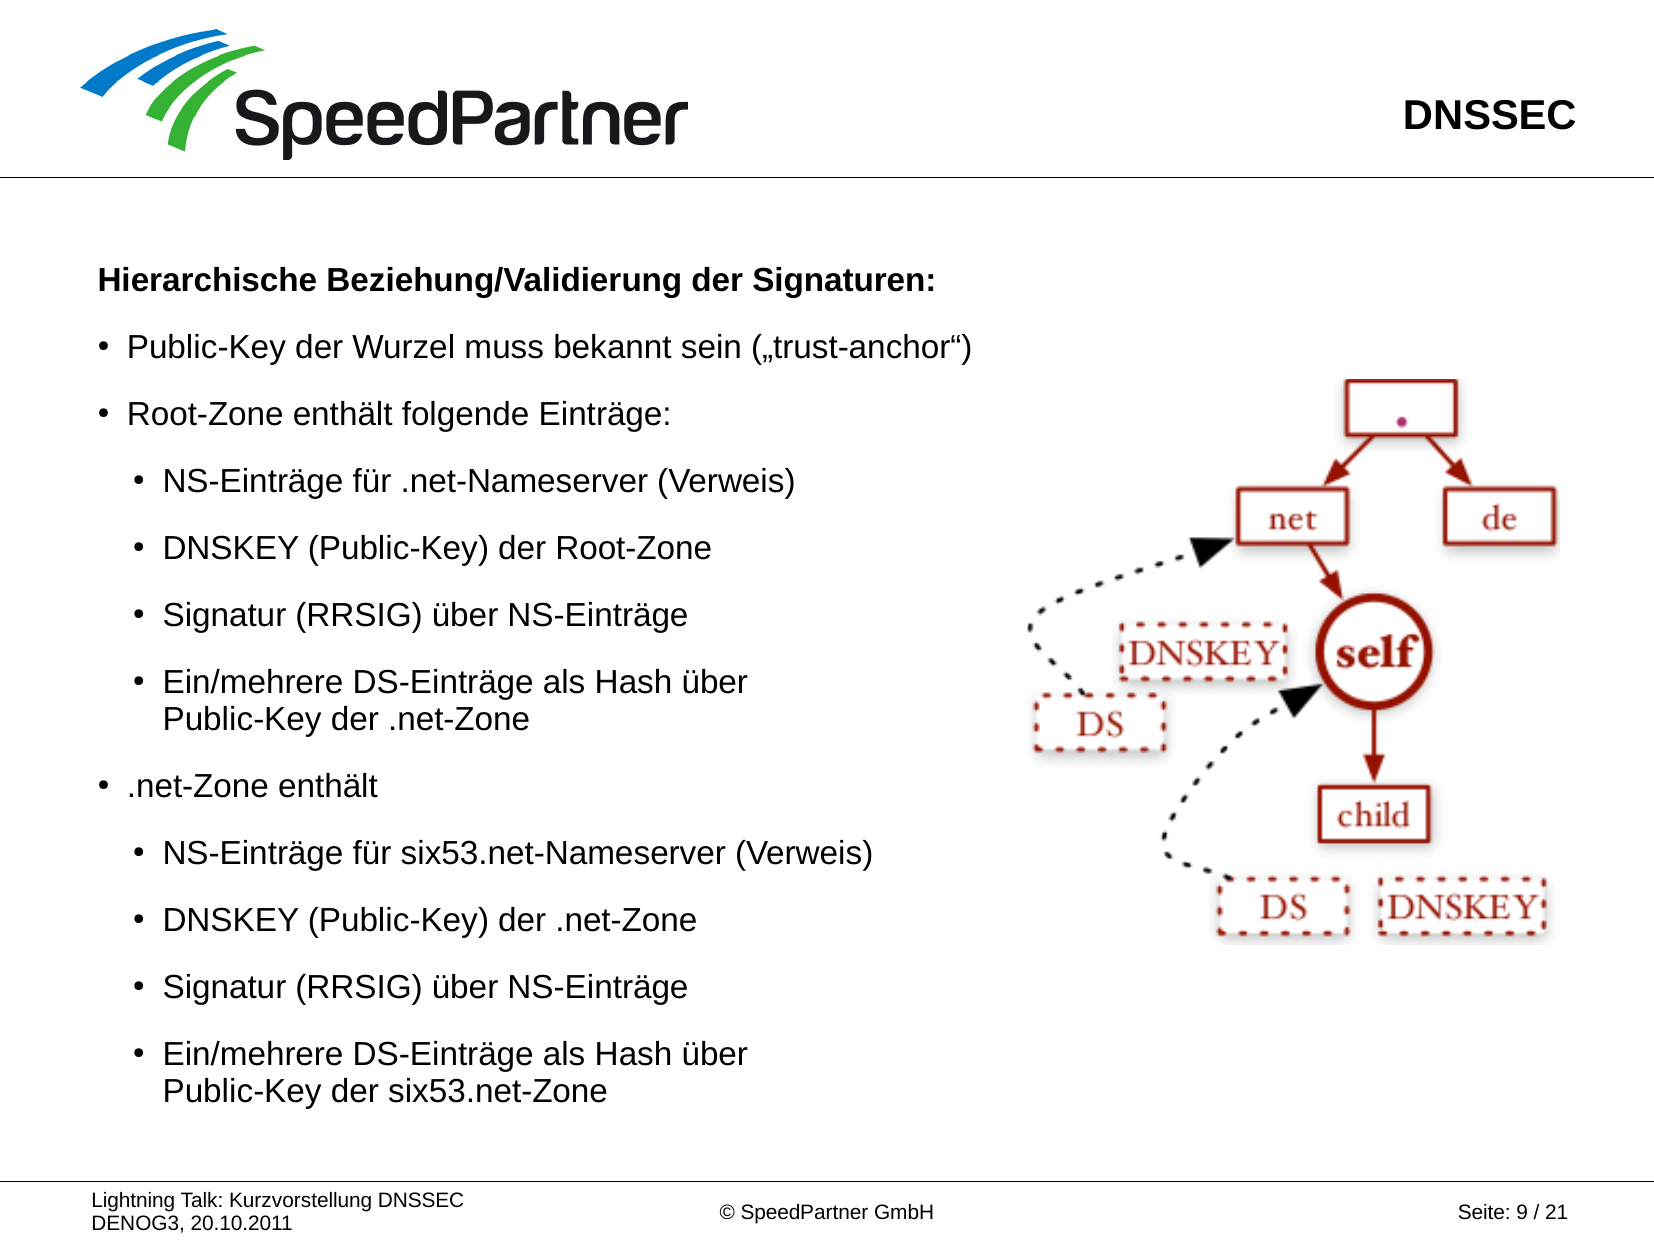

# DNSSEC
Hierarchische Beziehung/Validierung der Signaturen:
Public-Key der Wurzel muss bekannt sein („trust-anchor“)
Root-Zone enthält folgende Einträge:
NS-Einträge für .net-Nameserver (Verweis)
DNSKEY (Public-Key) der Root-Zone
Signatur (RRSIG) über NS-Einträge
Ein/mehrere DS-Einträge als Hash über
Public-Key der .net-Zone
.net-Zone enthält
NS-Einträge für six53.net-Nameserver (Verweis)
DNSKEY (Public-Key) der .net-Zone
Signatur (RRSIG) über NS-Einträge
Ein/mehrere DS-Einträge als Hash über
Public-Key der six53.net-Zone